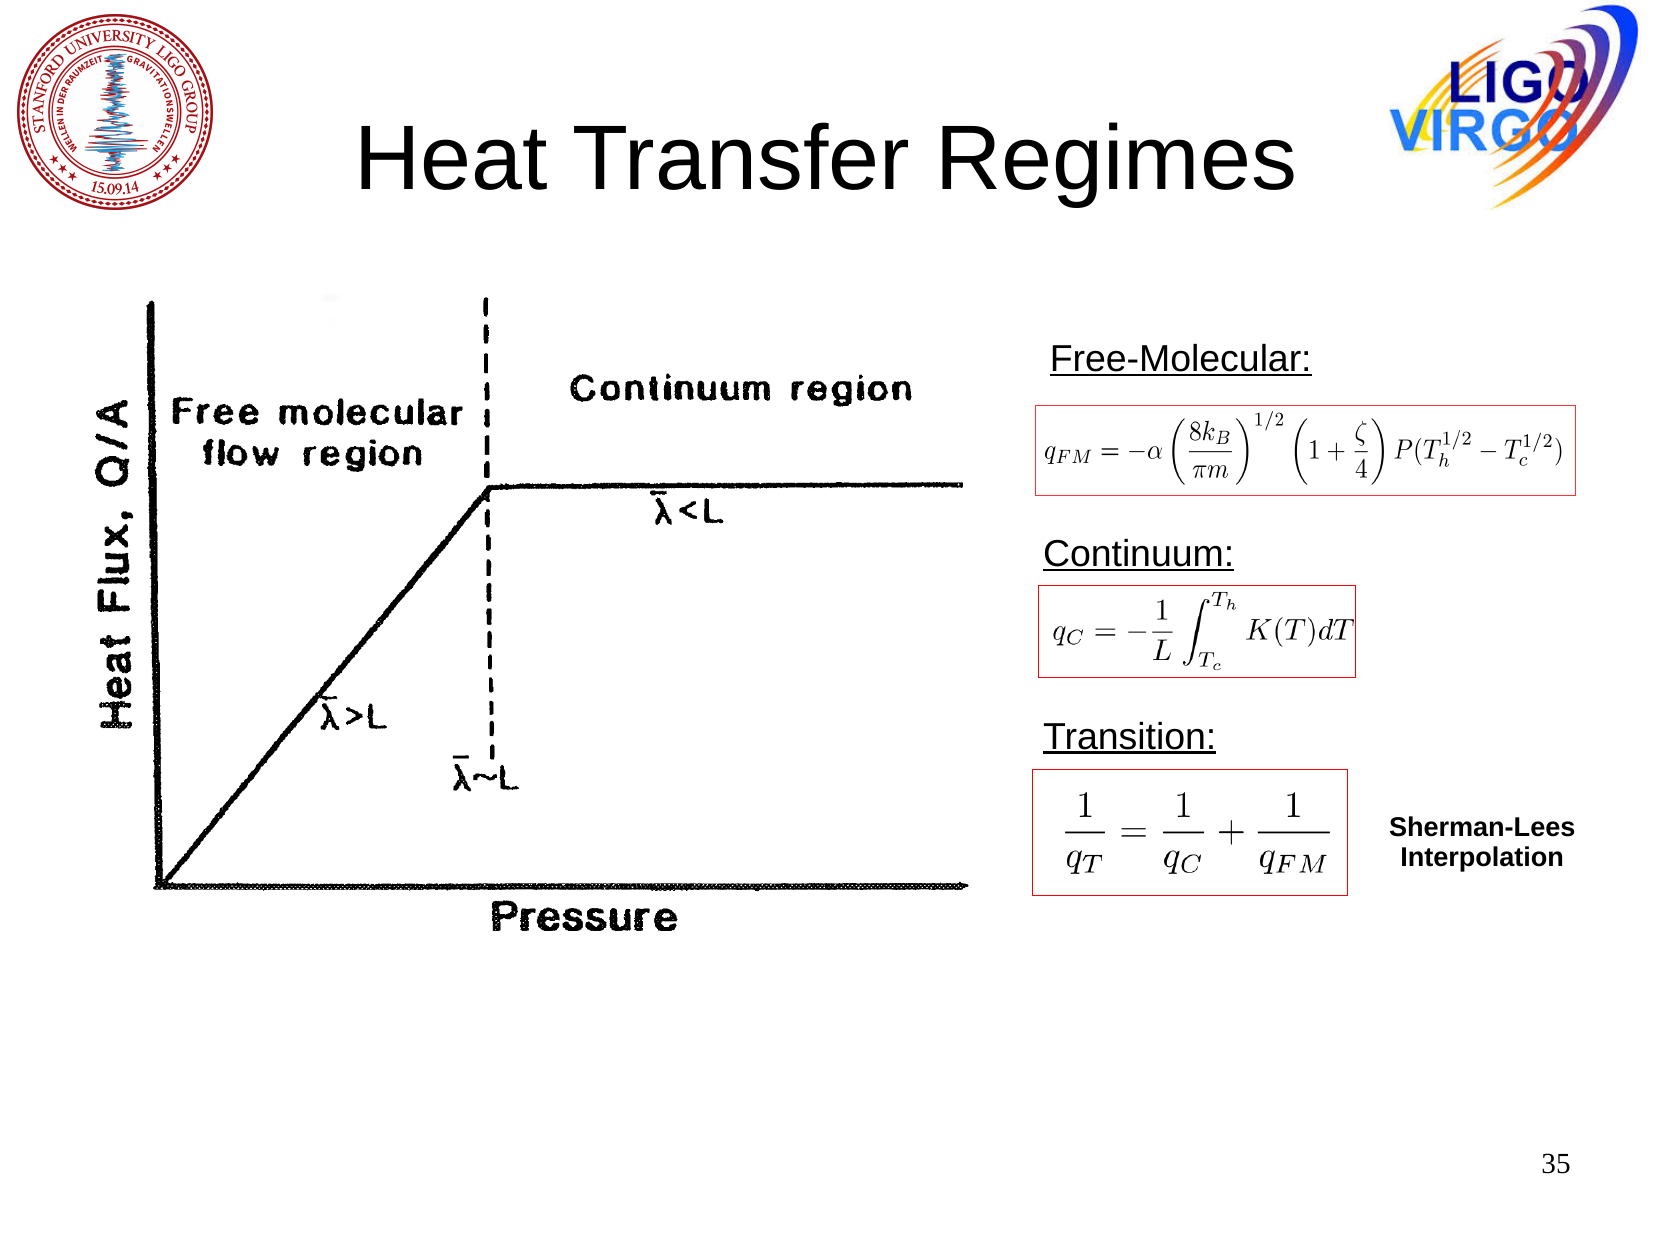

Heat Transfer Regimes
Free-Molecular:
Continuum:
Transition:
Sherman-Lees
Interpolation
35